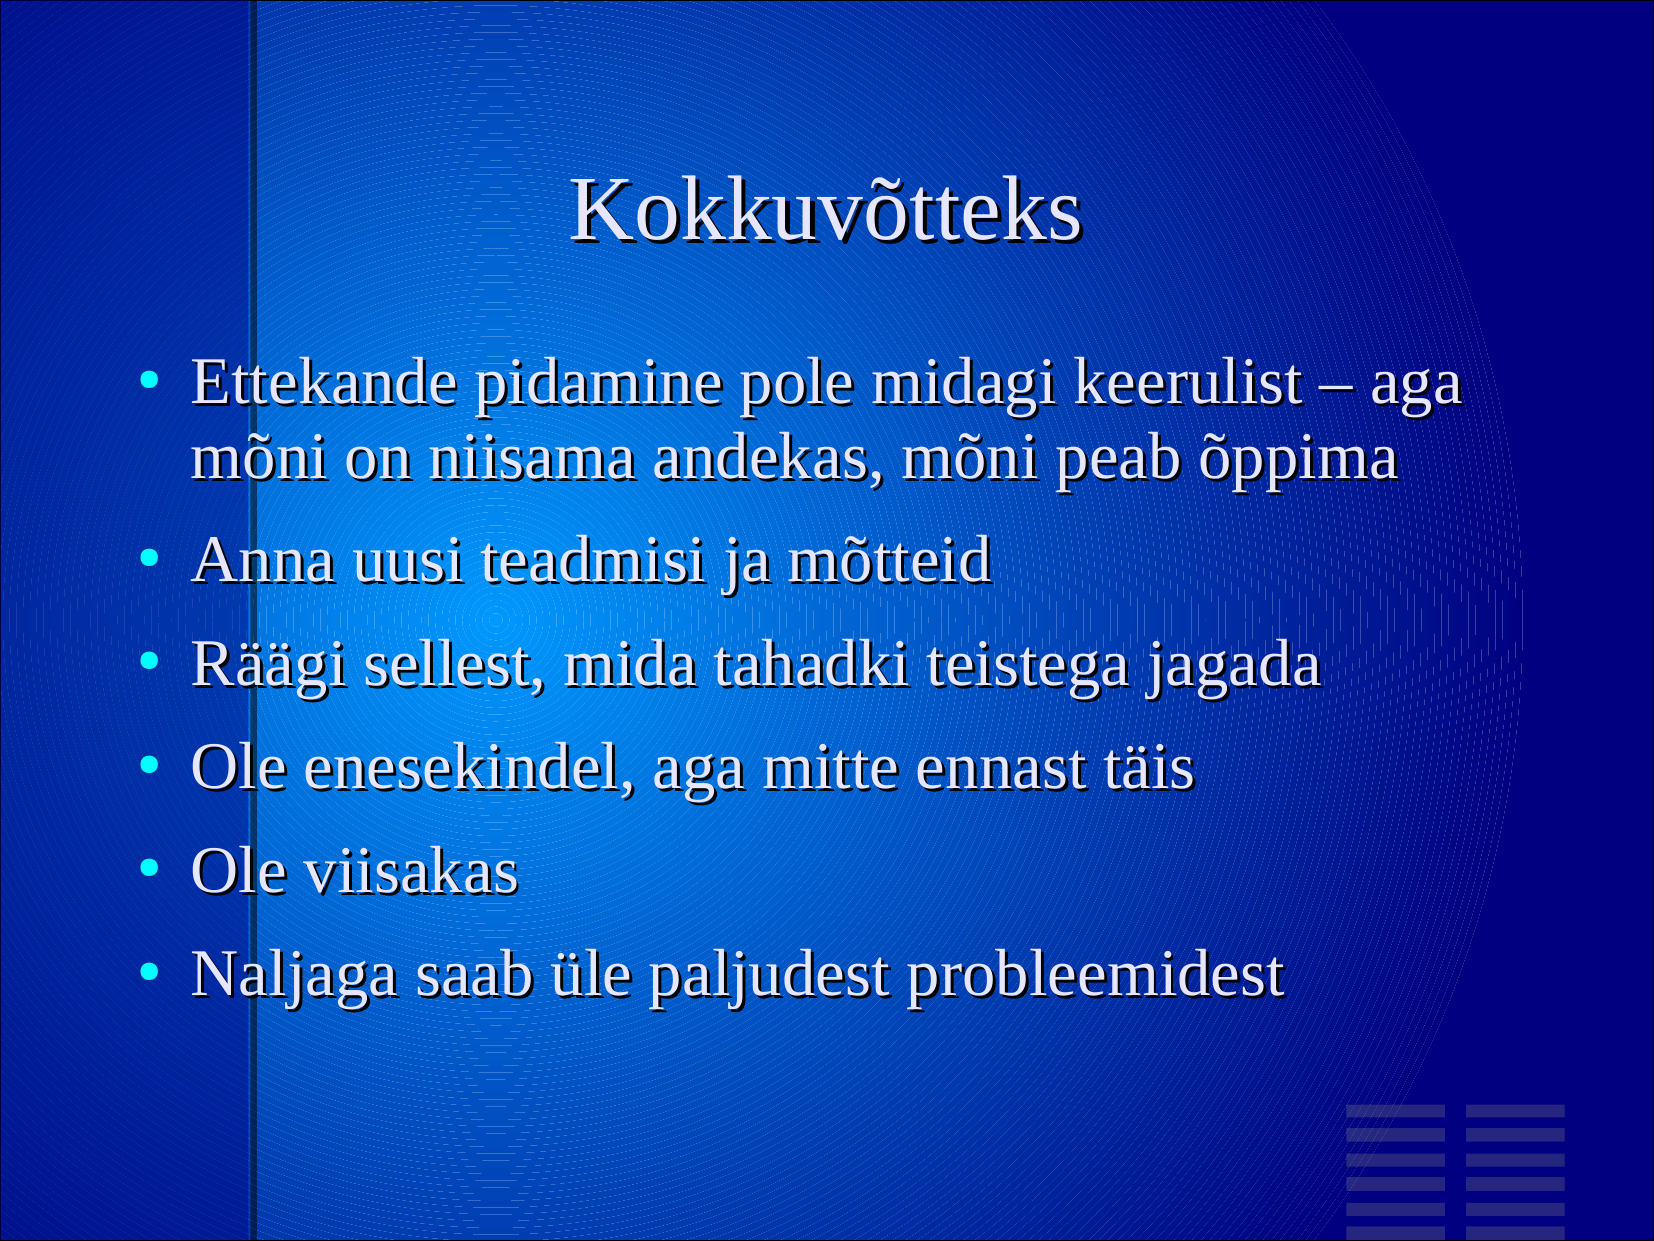

# Kokkuvõtteks
Ettekande pidamine pole midagi keerulist – aga mõni on niisama andekas, mõni peab õppima
Anna uusi teadmisi ja mõtteid
Räägi sellest, mida tahadki teistega jagada
Ole enesekindel, aga mitte ennast täis
Ole viisakas
Naljaga saab üle paljudest probleemidest